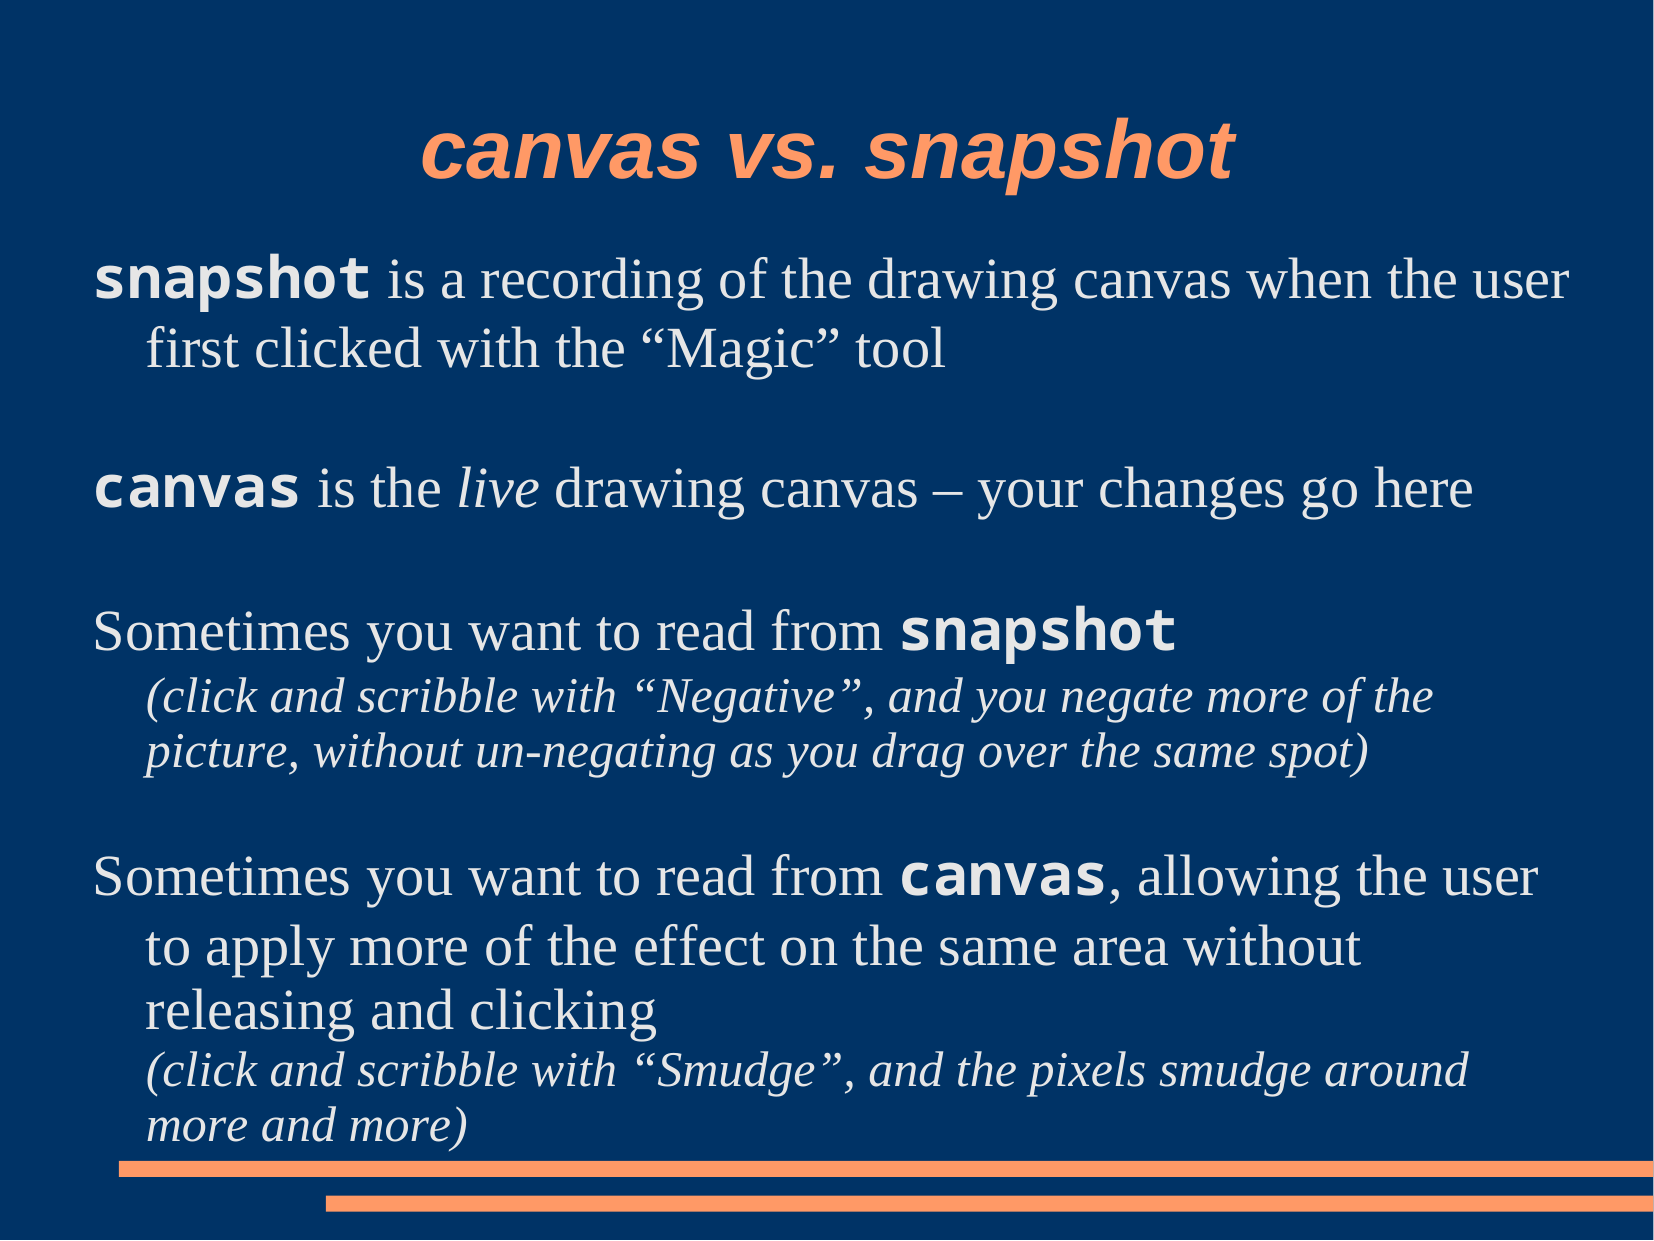

# canvas vs. snapshot
snapshot is a recording of the drawing canvas when the user first clicked with the “Magic” tool
canvas is the live drawing canvas – your changes go here
Sometimes you want to read from snapshot
(click and scribble with “Negative”, and you negate more of the picture, without un-negating as you drag over the same spot)
Sometimes you want to read from canvas, allowing the user to apply more of the effect on the same area without releasing and clicking
(click and scribble with “Smudge”, and the pixels smudge around more and more)